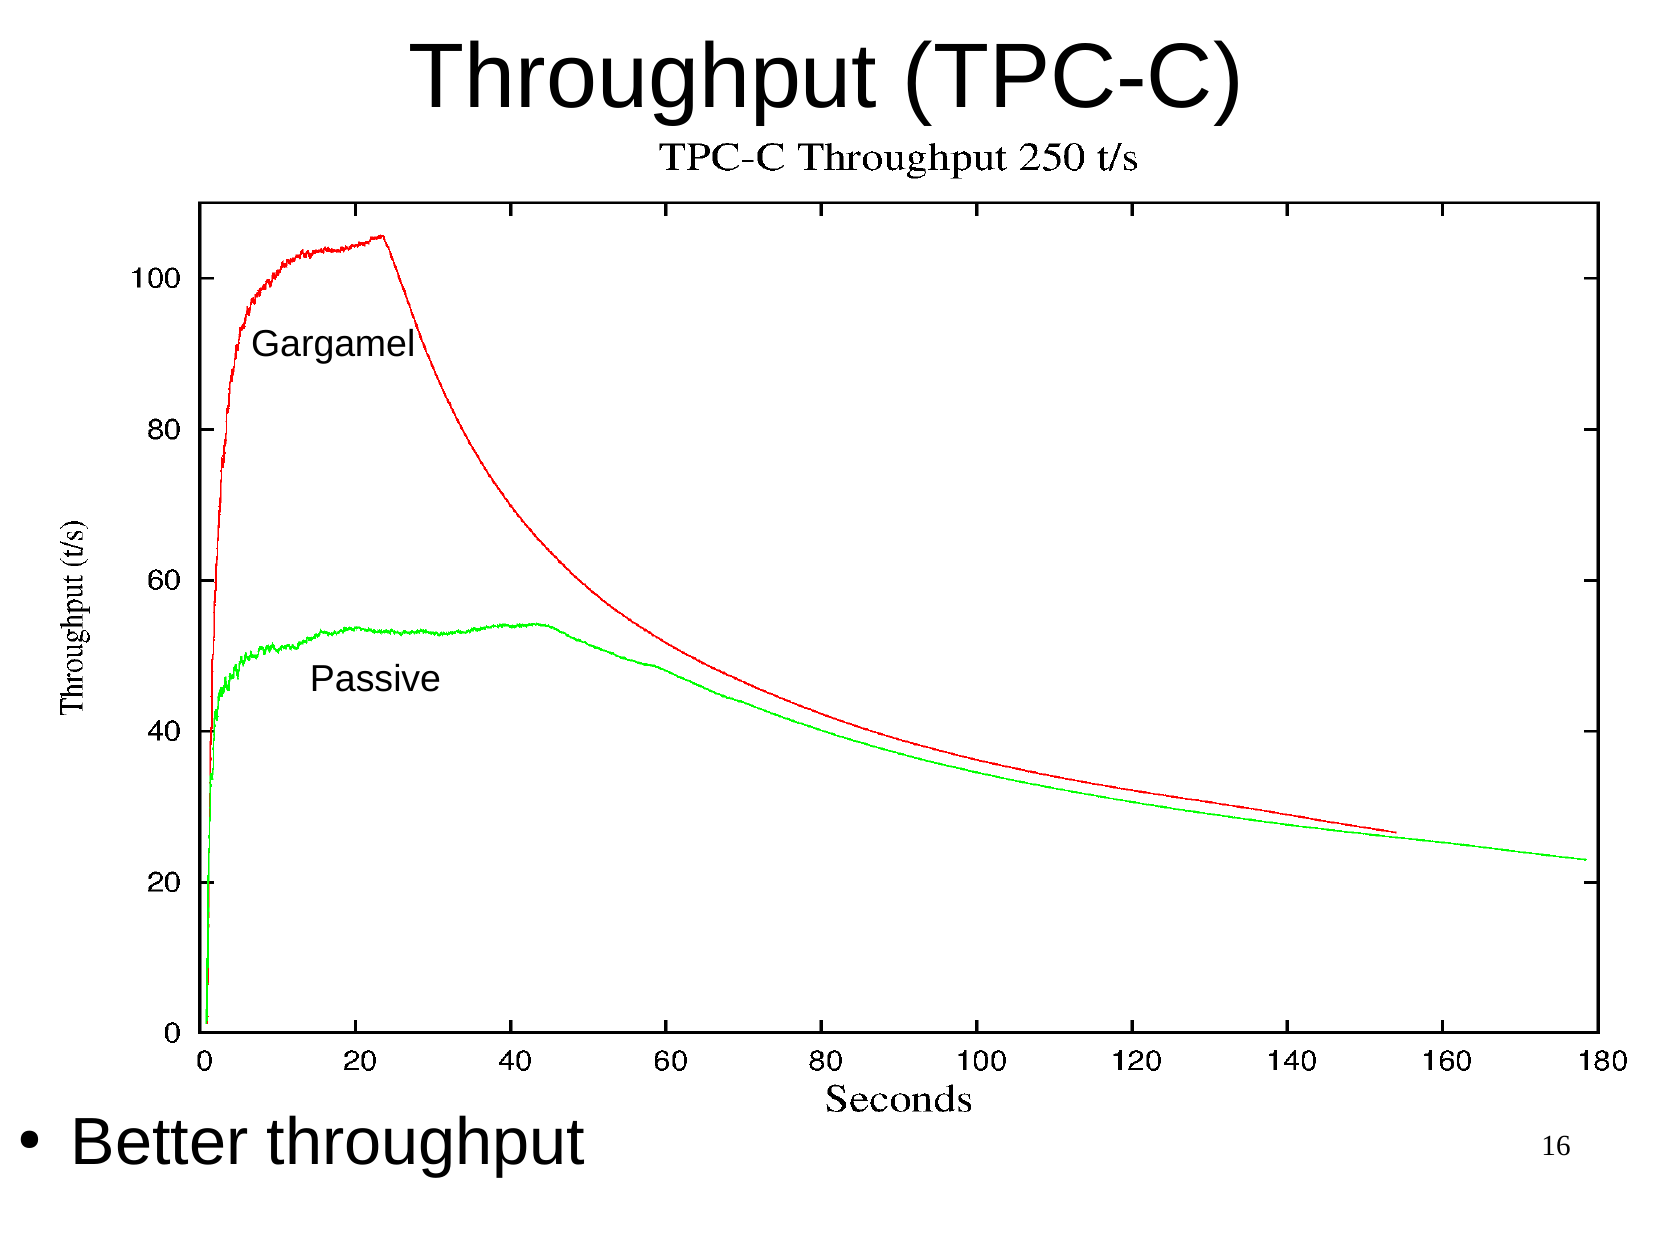

# Throughput (TPC-C)
Gargamel
Passive
Better throughput
16